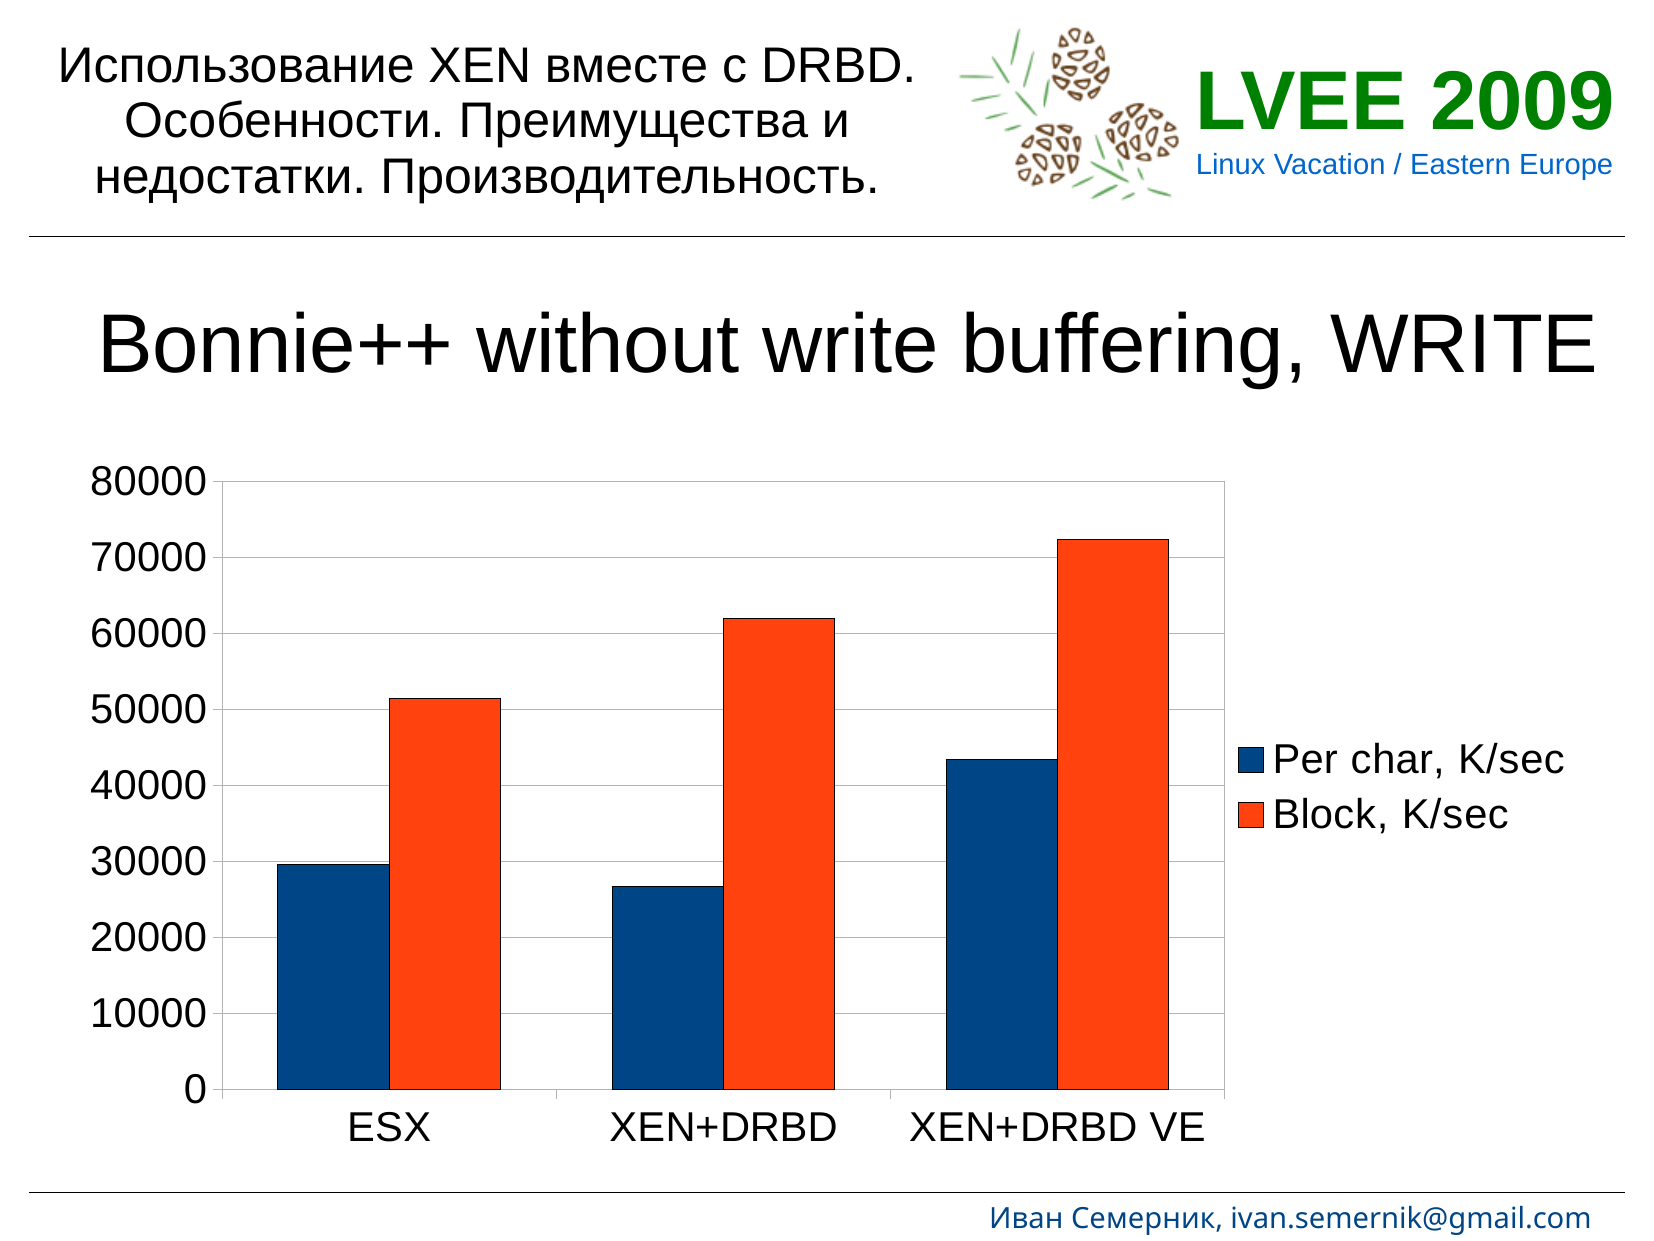

Использование XEN вместе с DRBD. Особенности. Преимущества и недостатки. Производительность.
LVEE 2009
Linux Vacation / Eastern Europe
Bonnie++ without write buffering, WRITE
### Chart
| Category | Per char, K/sec | Block, K/sec |
|---|---|---|
| ESX | 29532.0 | 51471.0 |
| XEN+DRBD | 26659.0 | 61970.0 |
| XEN+DRBD VE | 43386.0 | 72349.0 |Иван Семерник, ivan.semernik@gmail.com